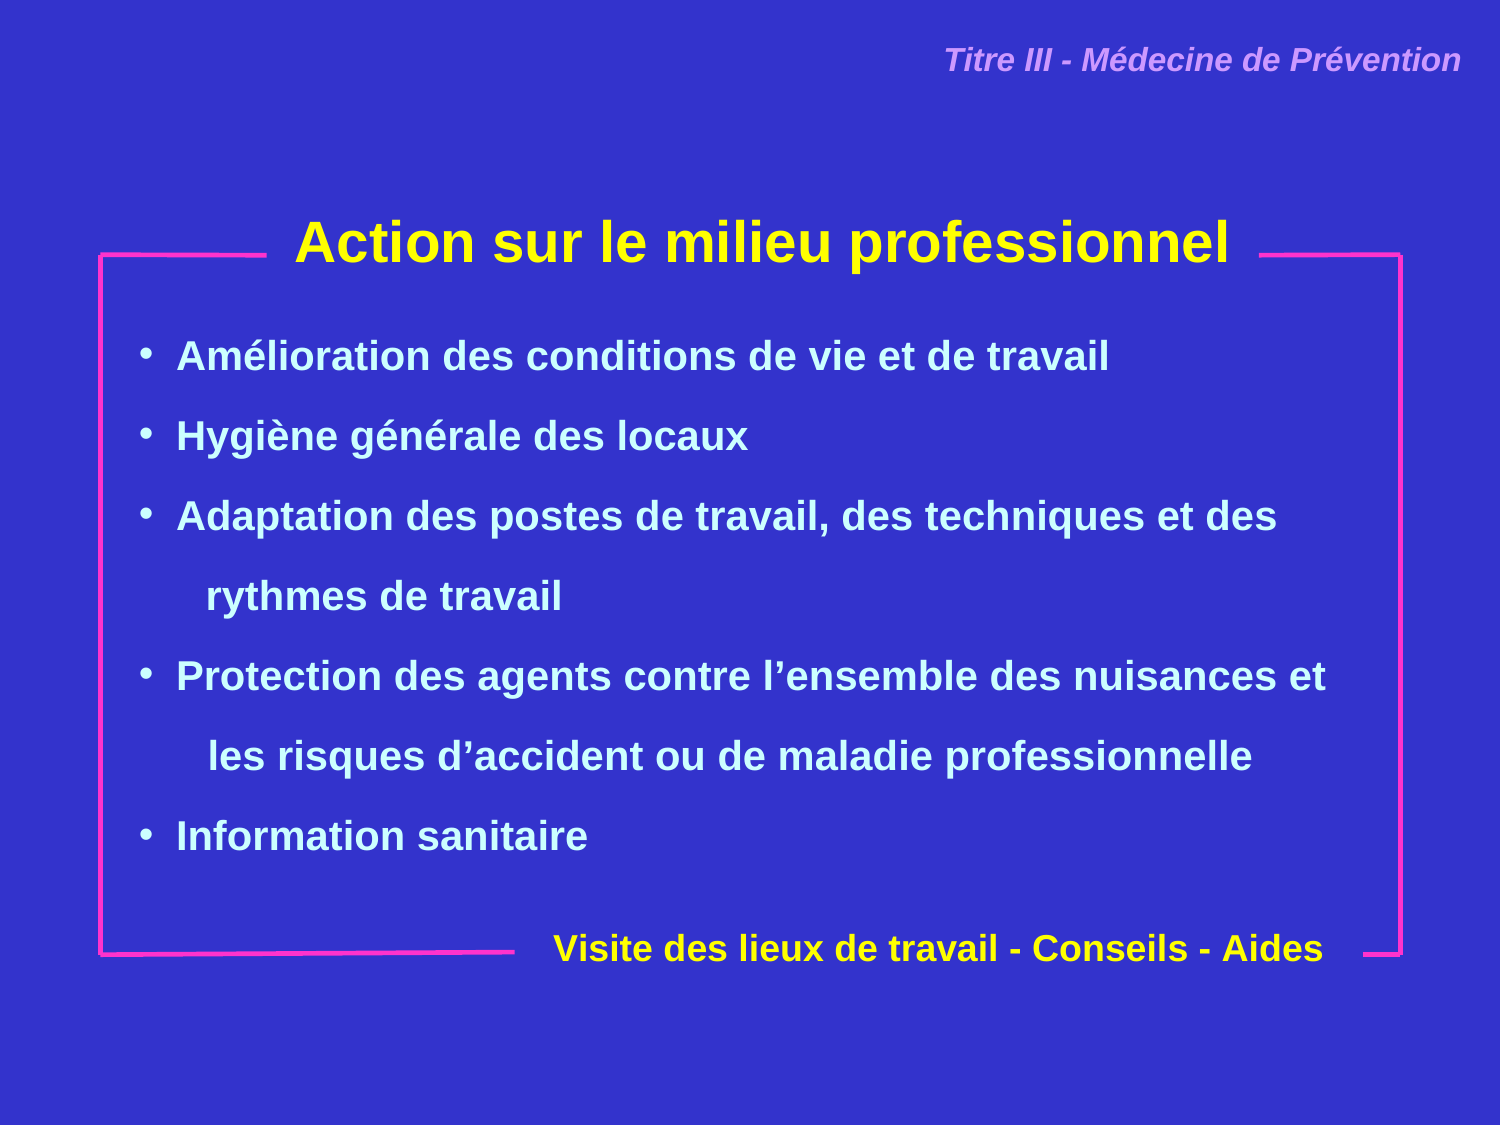

Titre III - Médecine de Prévention
Action sur le milieu professionnel
 Amélioration des conditions de vie et de travail
 Hygiène générale des locaux
 Adaptation des postes de travail, des techniques et des
 rythmes de travail
 Protection des agents contre l’ensemble des nuisances et
 les risques d’accident ou de maladie professionnelle
 Information sanitaire
Visite des lieux de travail - Conseils - Aides